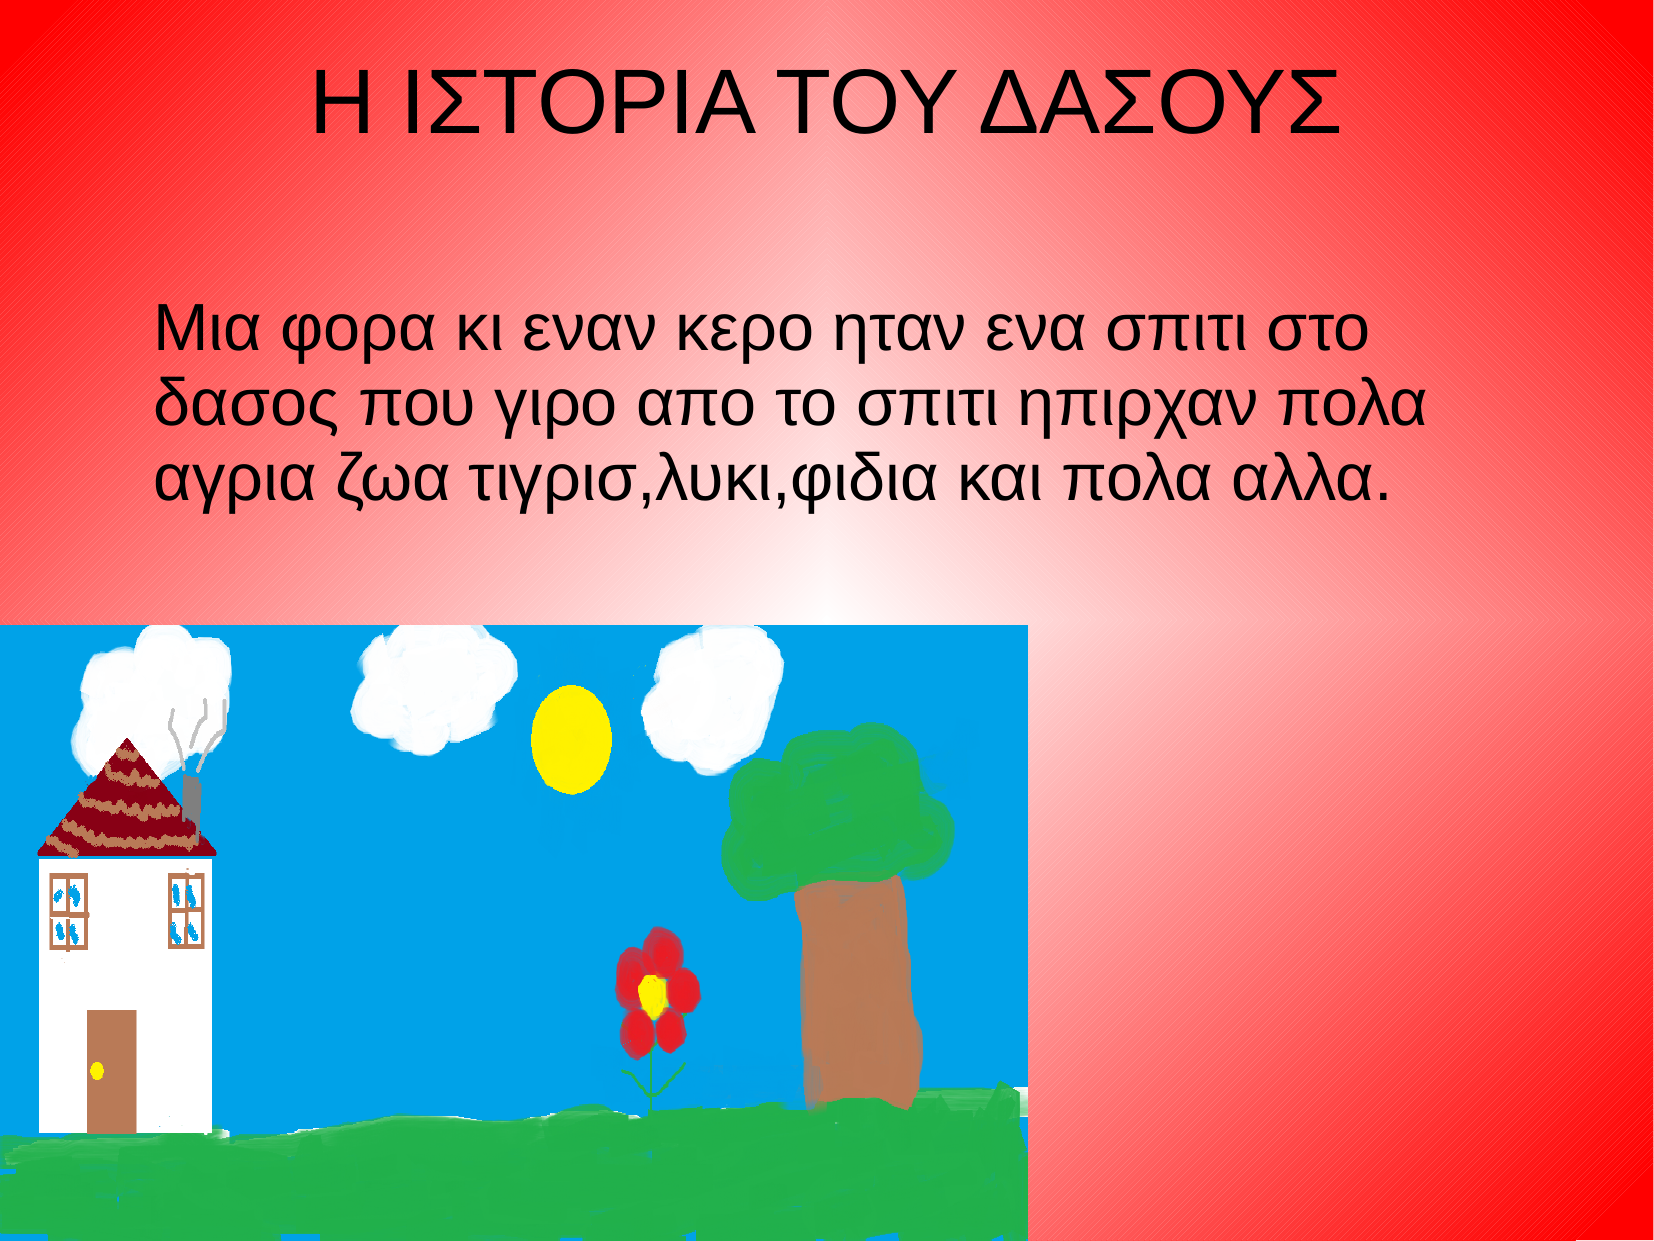

# Η ΙΣΤΟΡΙΑ ΤΟΥ ΔΑΣΟΥΣ
Μια φορα κι εναν κερο ηταν ενα σπιτι στο δασος που γιρο απο το σπιτι ηπιρχαν πολα αγρια ζωα τιγρισ,λυκι,φιδια και πολα αλλα.